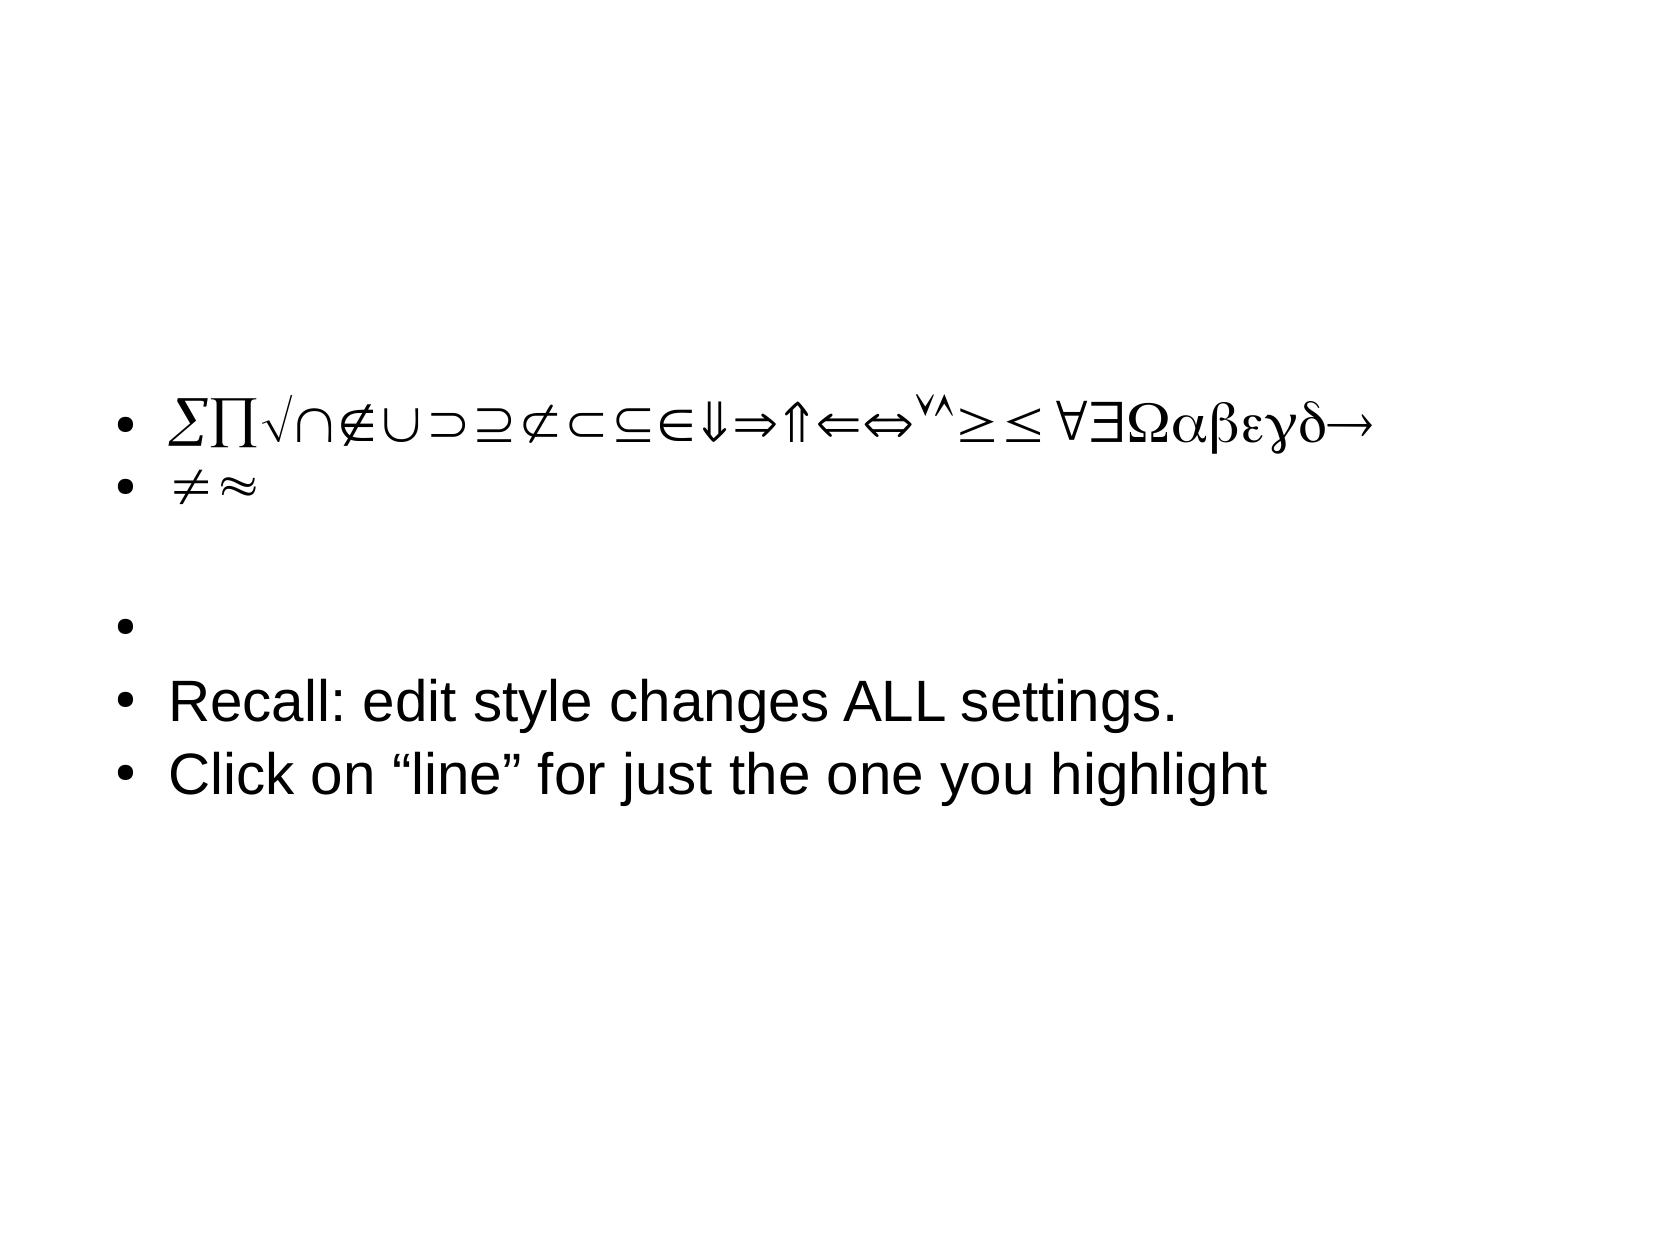

# 

Recall: edit style changes ALL settings.
Click on “line” for just the one you highlight